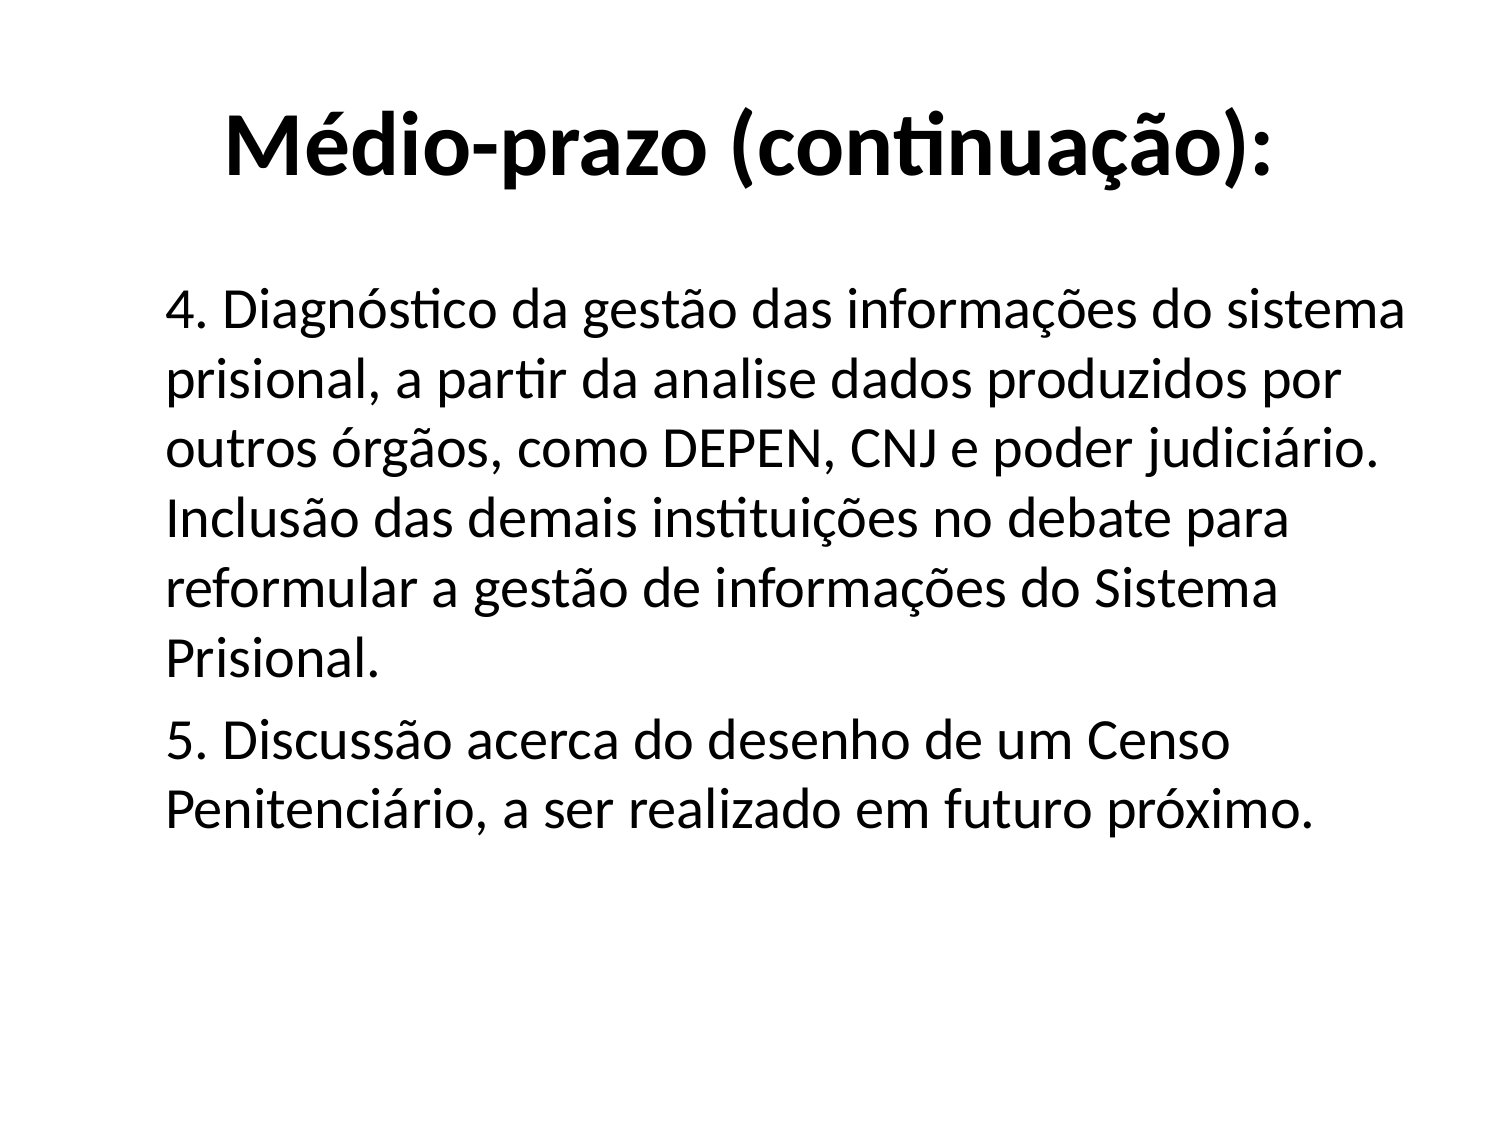

# Médio-prazo (continuação):
4. Diagnóstico da gestão das informações do sistema prisional, a partir da analise dados produzidos por outros órgãos, como DEPEN, CNJ e poder judiciário. Inclusão das demais instituições no debate para reformular a gestão de informações do Sistema Prisional.
5. Discussão acerca do desenho de um Censo Penitenciário, a ser realizado em futuro próximo.